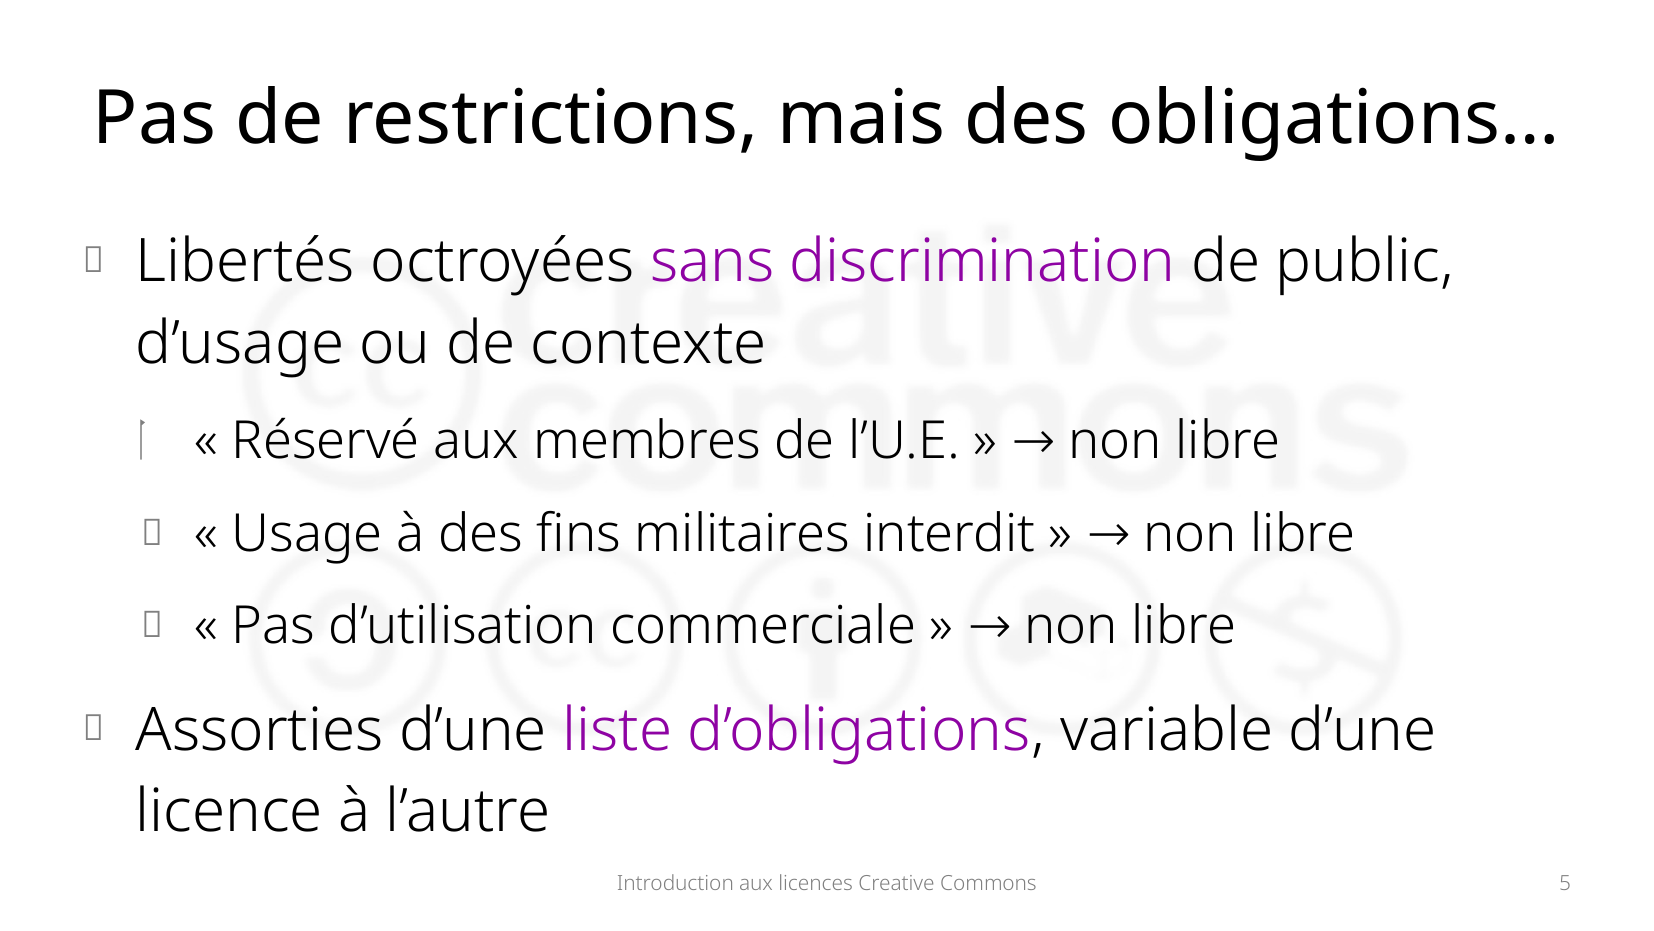

# Pas de restrictions, mais des obligations…
Libertés octroyées sans discrimination de public, d’usage ou de contexte
« Réservé aux membres de l’U.E. » → non libre
« Usage à des fins militaires interdit » → non libre
« Pas d’utilisation commerciale » → non libre
Assorties d’une liste d’obligations, variable d’une licence à l’autre
Introduction aux licences Creative Commons
5